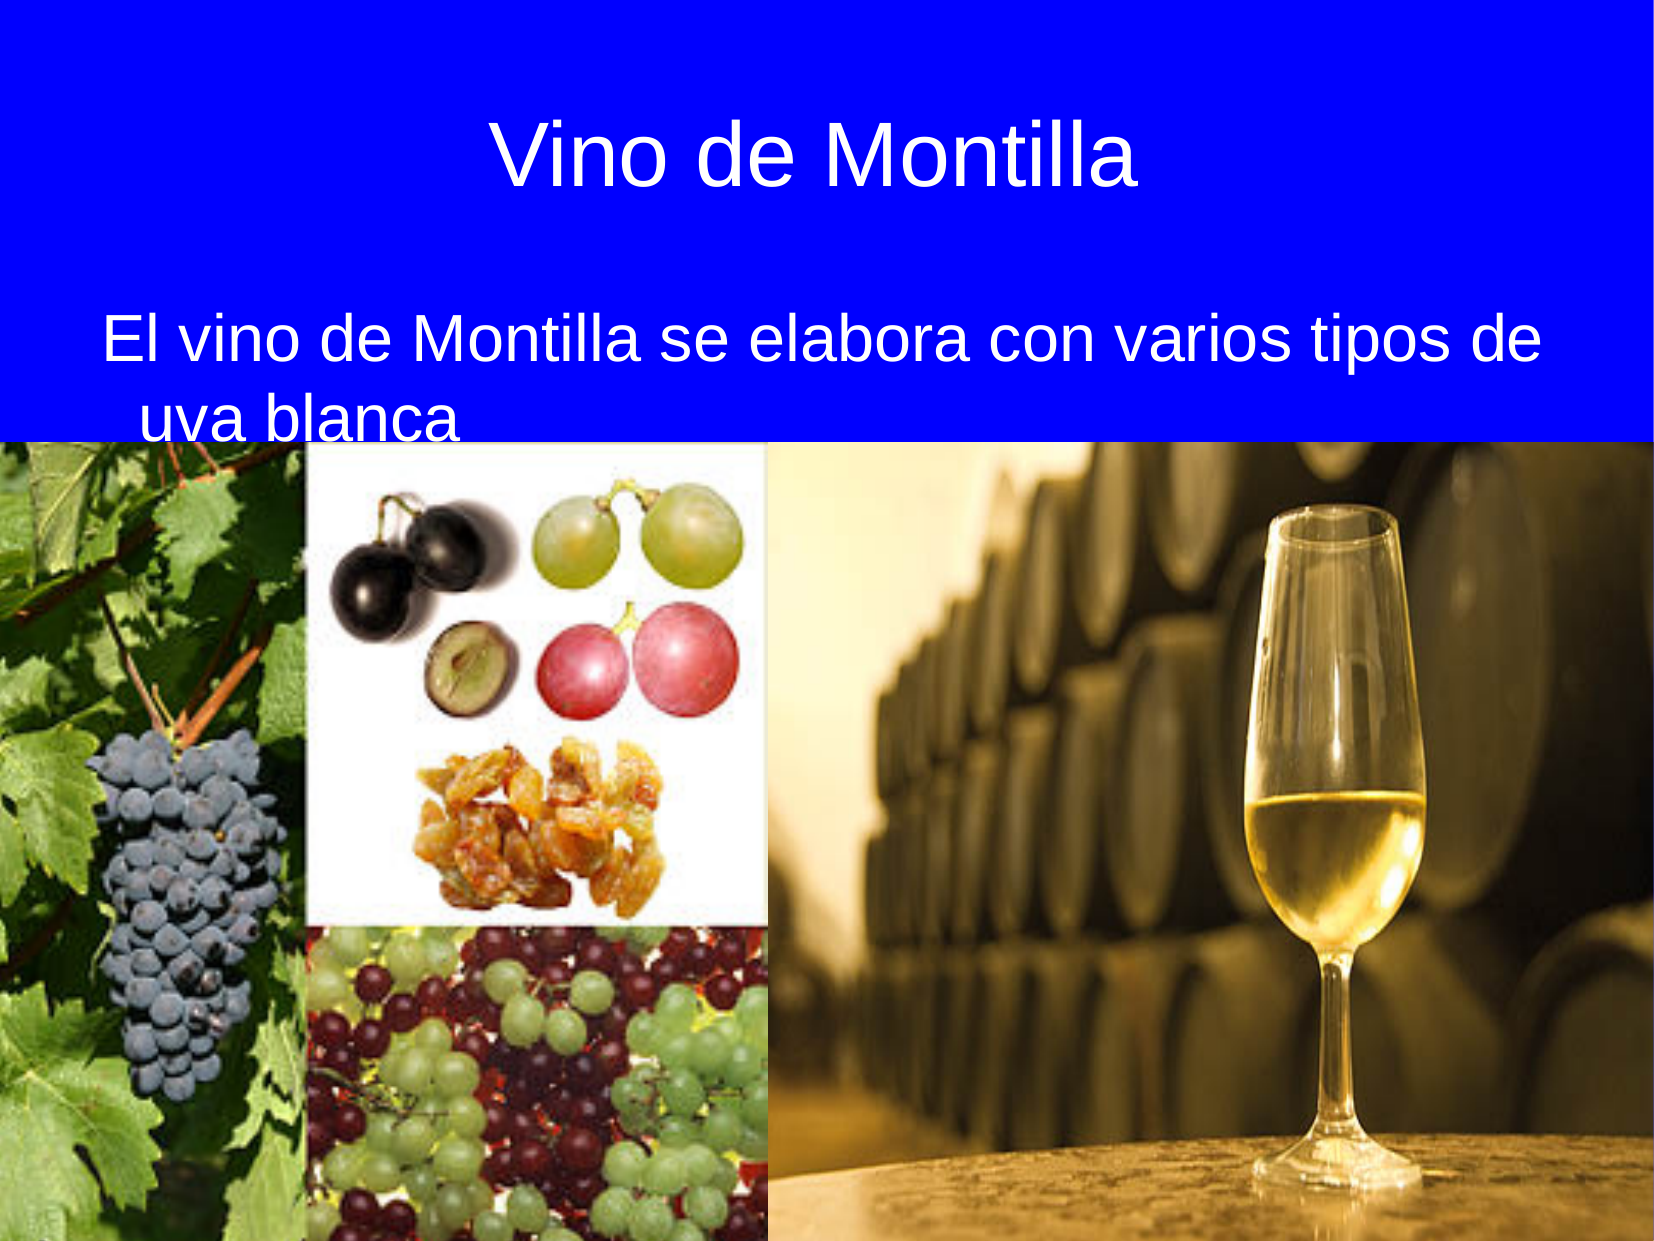

# Vino de Montilla
 El vino de Montilla se elabora con varios tipos de uva blanca